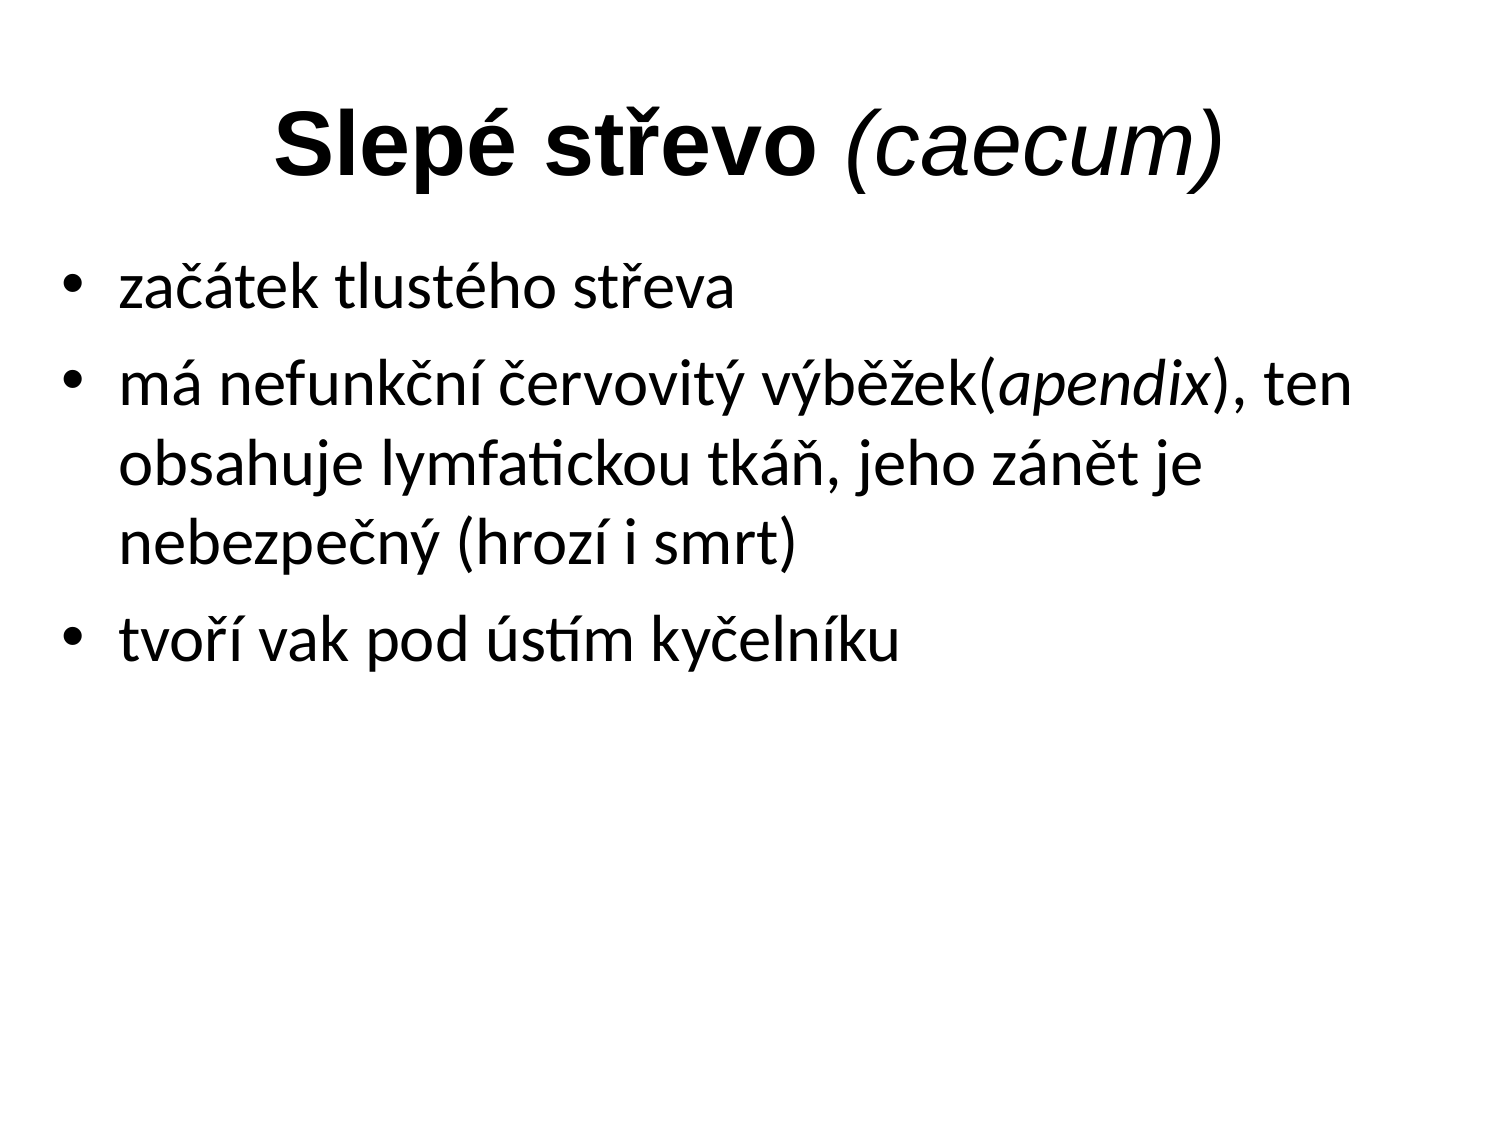

# Slepé střevo (caecum)
začátek tlustého střeva
má nefunkční červovitý výběžek(apendix), ten obsahuje lymfatickou tkáň, jeho zánět je nebezpečný (hrozí i smrt)
tvoří vak pod ústím kyčelníku